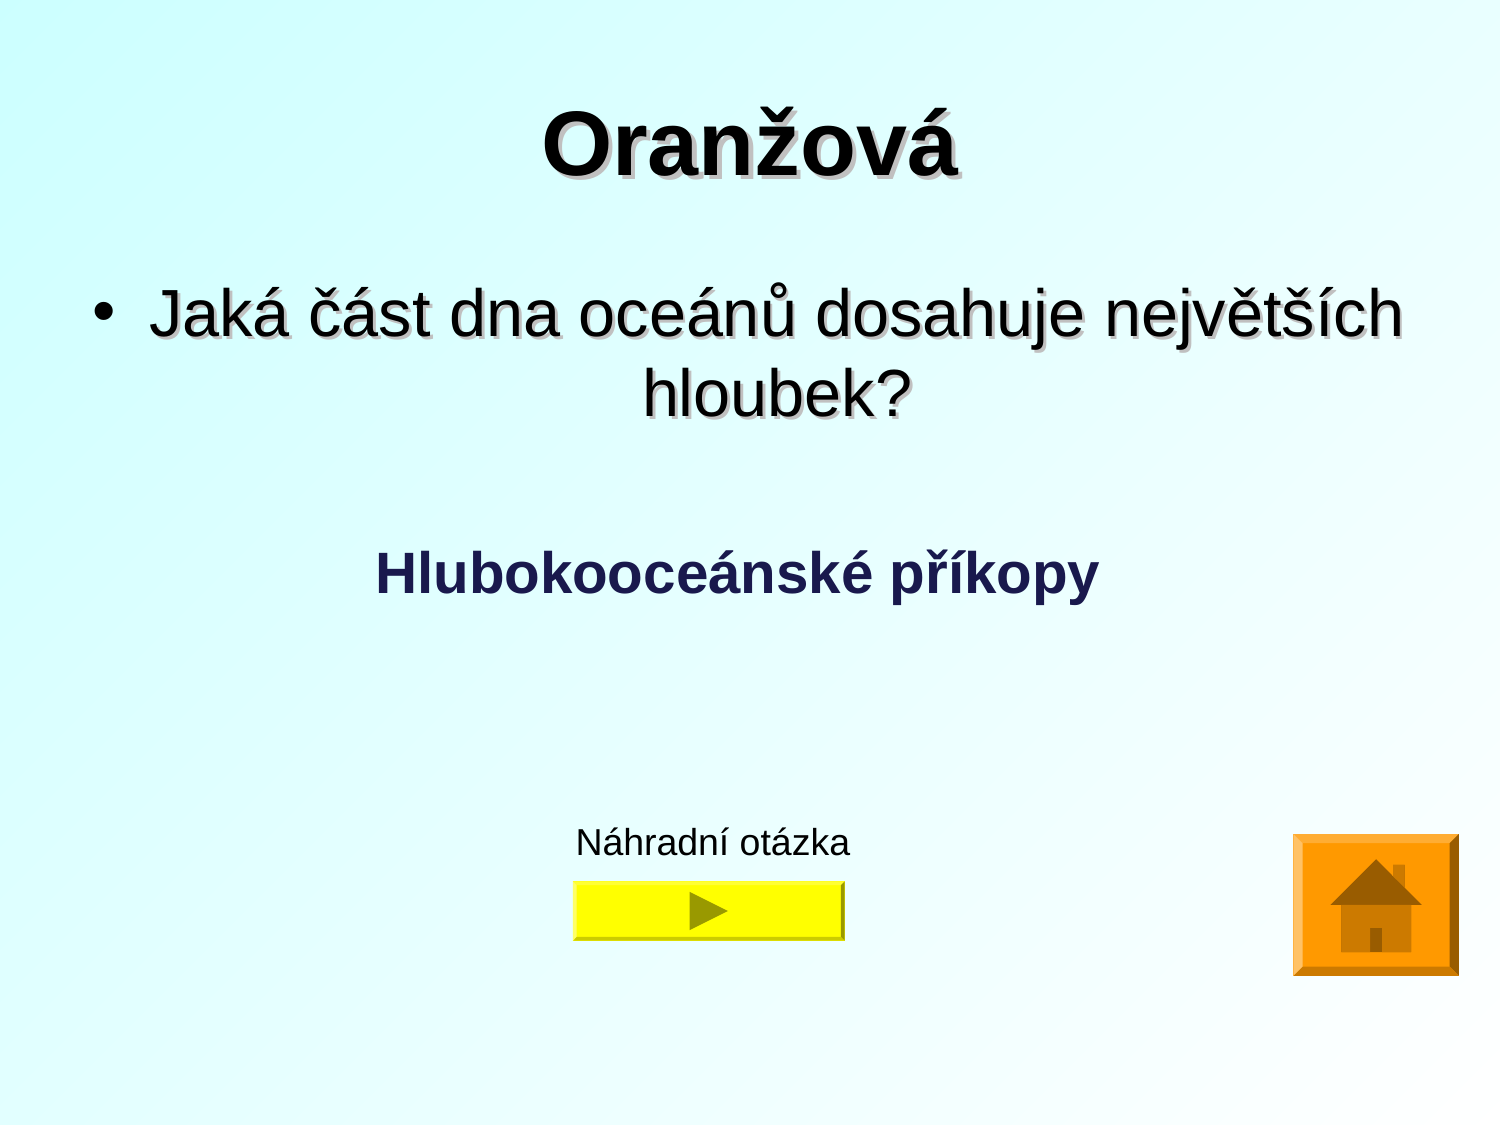

# Oranžová
Jaká část dna oceánů dosahuje největších hloubek?
Hlubokooceánské příkopy
Náhradní otázka